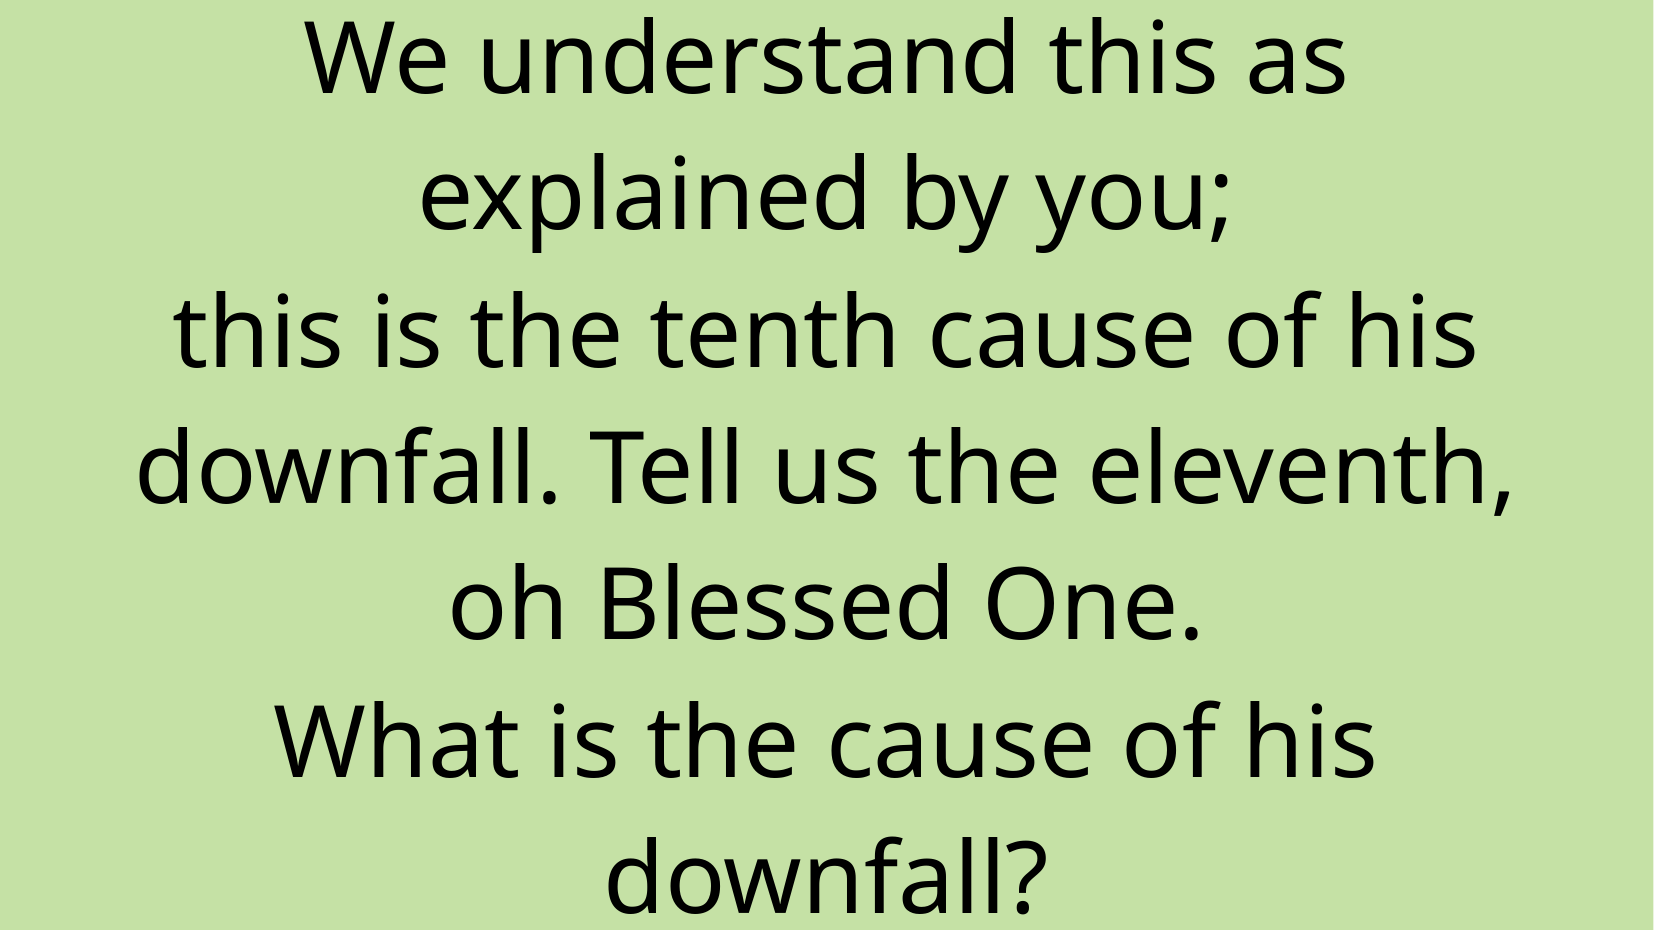

# We understand this as explained by you;
this is the tenth cause of his downfall. Tell us the eleventh, oh Blessed One.
What is the cause of his downfall?